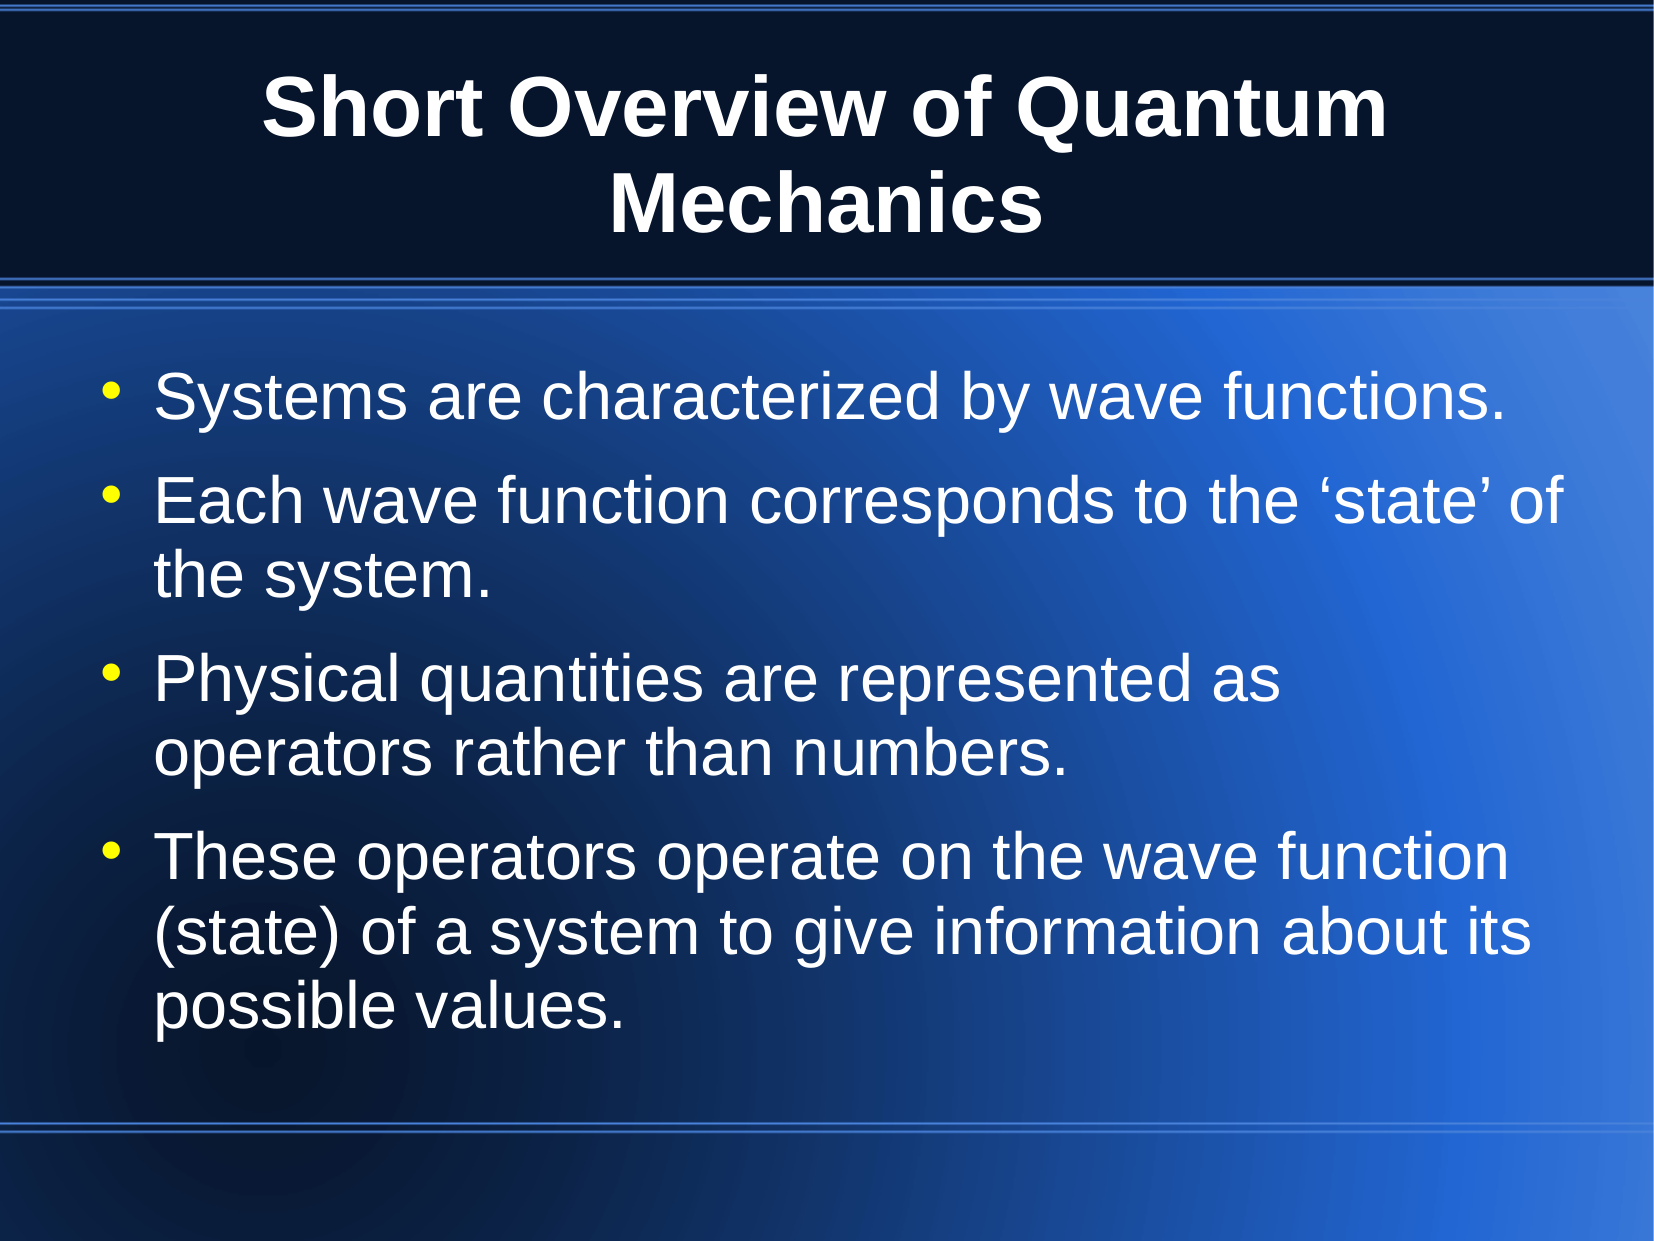

# Short Overview of Quantum Mechanics
Systems are characterized by wave functions.
Each wave function corresponds to the ‘state’ of the system.
Physical quantities are represented as operators rather than numbers.
These operators operate on the wave function (state) of a system to give information about its possible values.